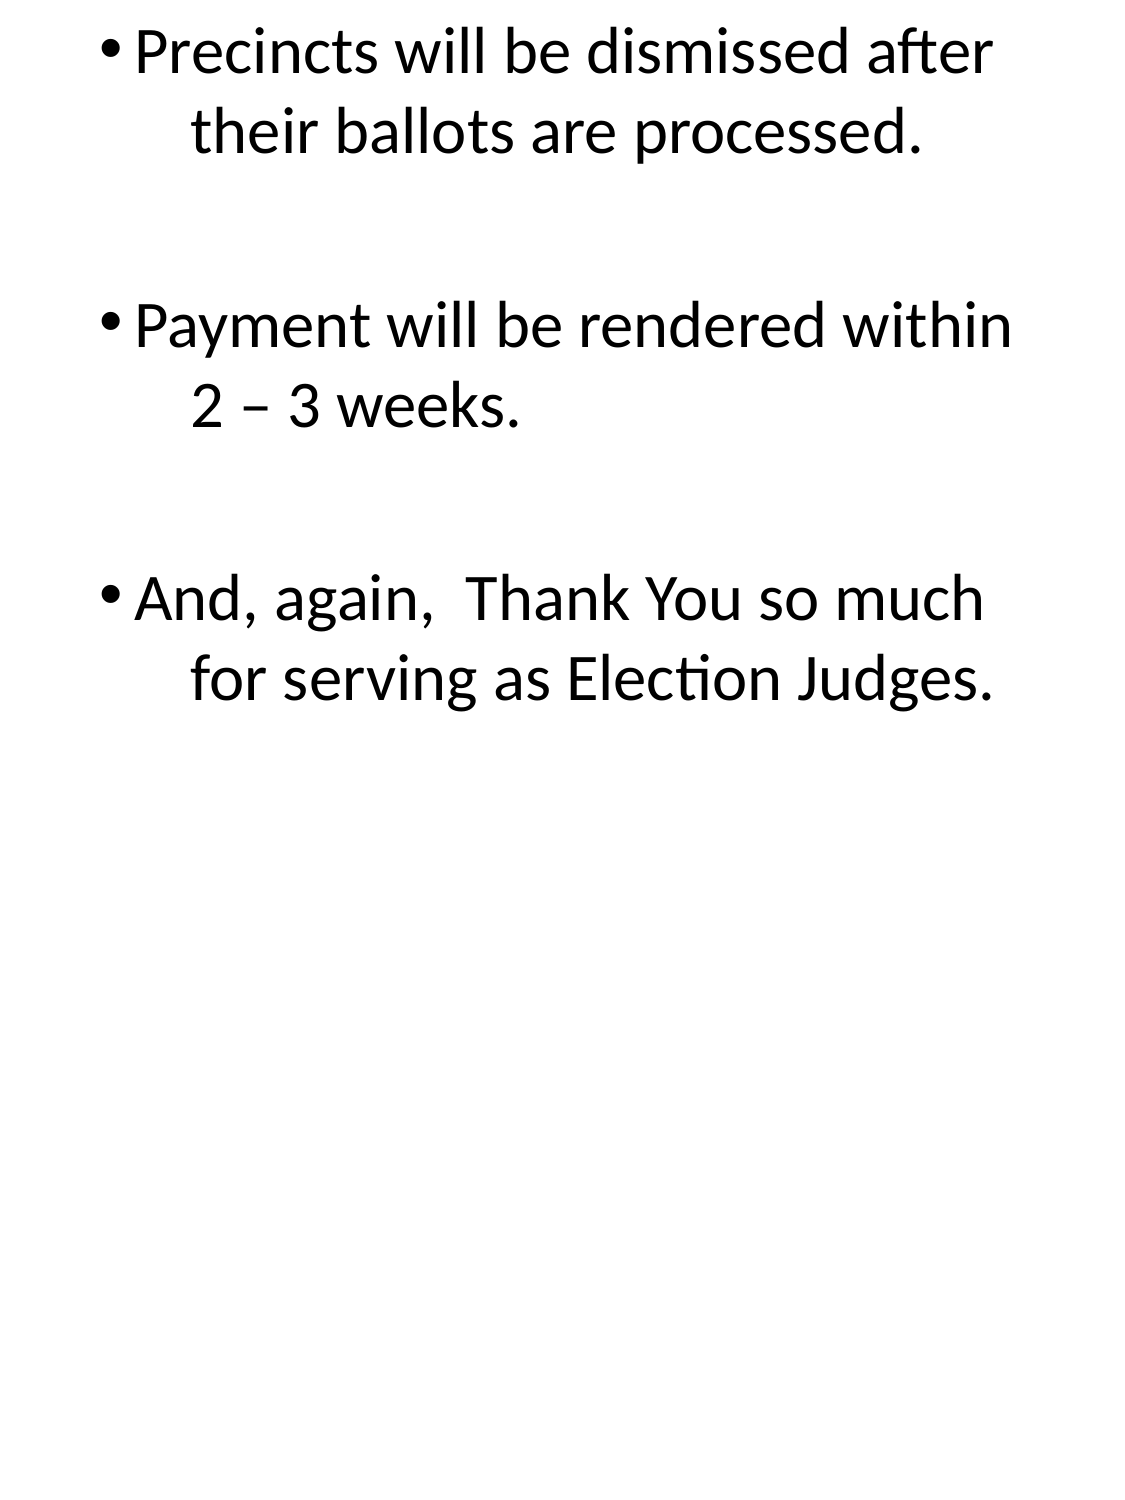

Precincts will be dismissed after their ballots are processed.
Payment will be rendered within 2 – 3 weeks.
And, again, Thank You so much for serving as Election Judges.